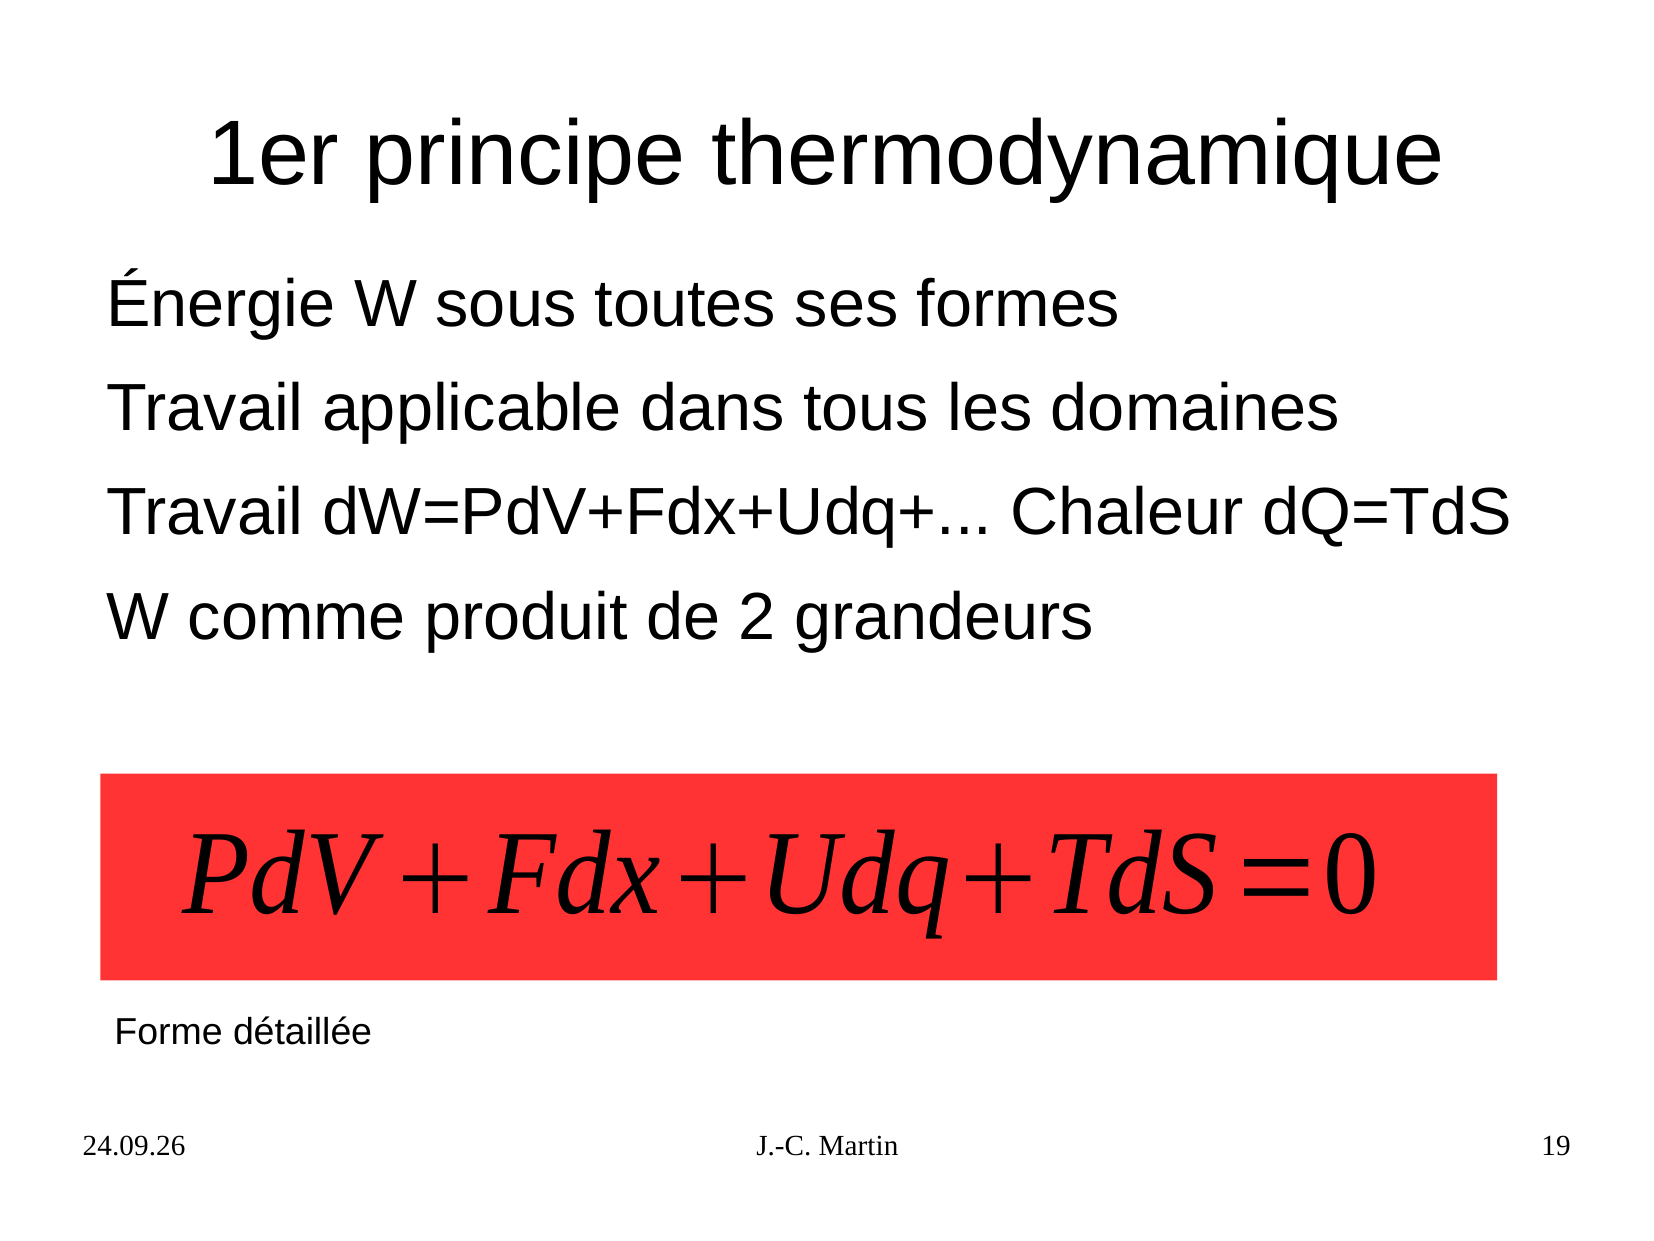

# 1er principe thermodynamique
Énergie W sous toutes ses formes
Travail applicable dans tous les domaines
Travail dW=PdV+Fdx+Udq+... Chaleur dQ=TdS
W comme produit de 2 grandeurs
Forme détaillée
J.-C. Martin
19